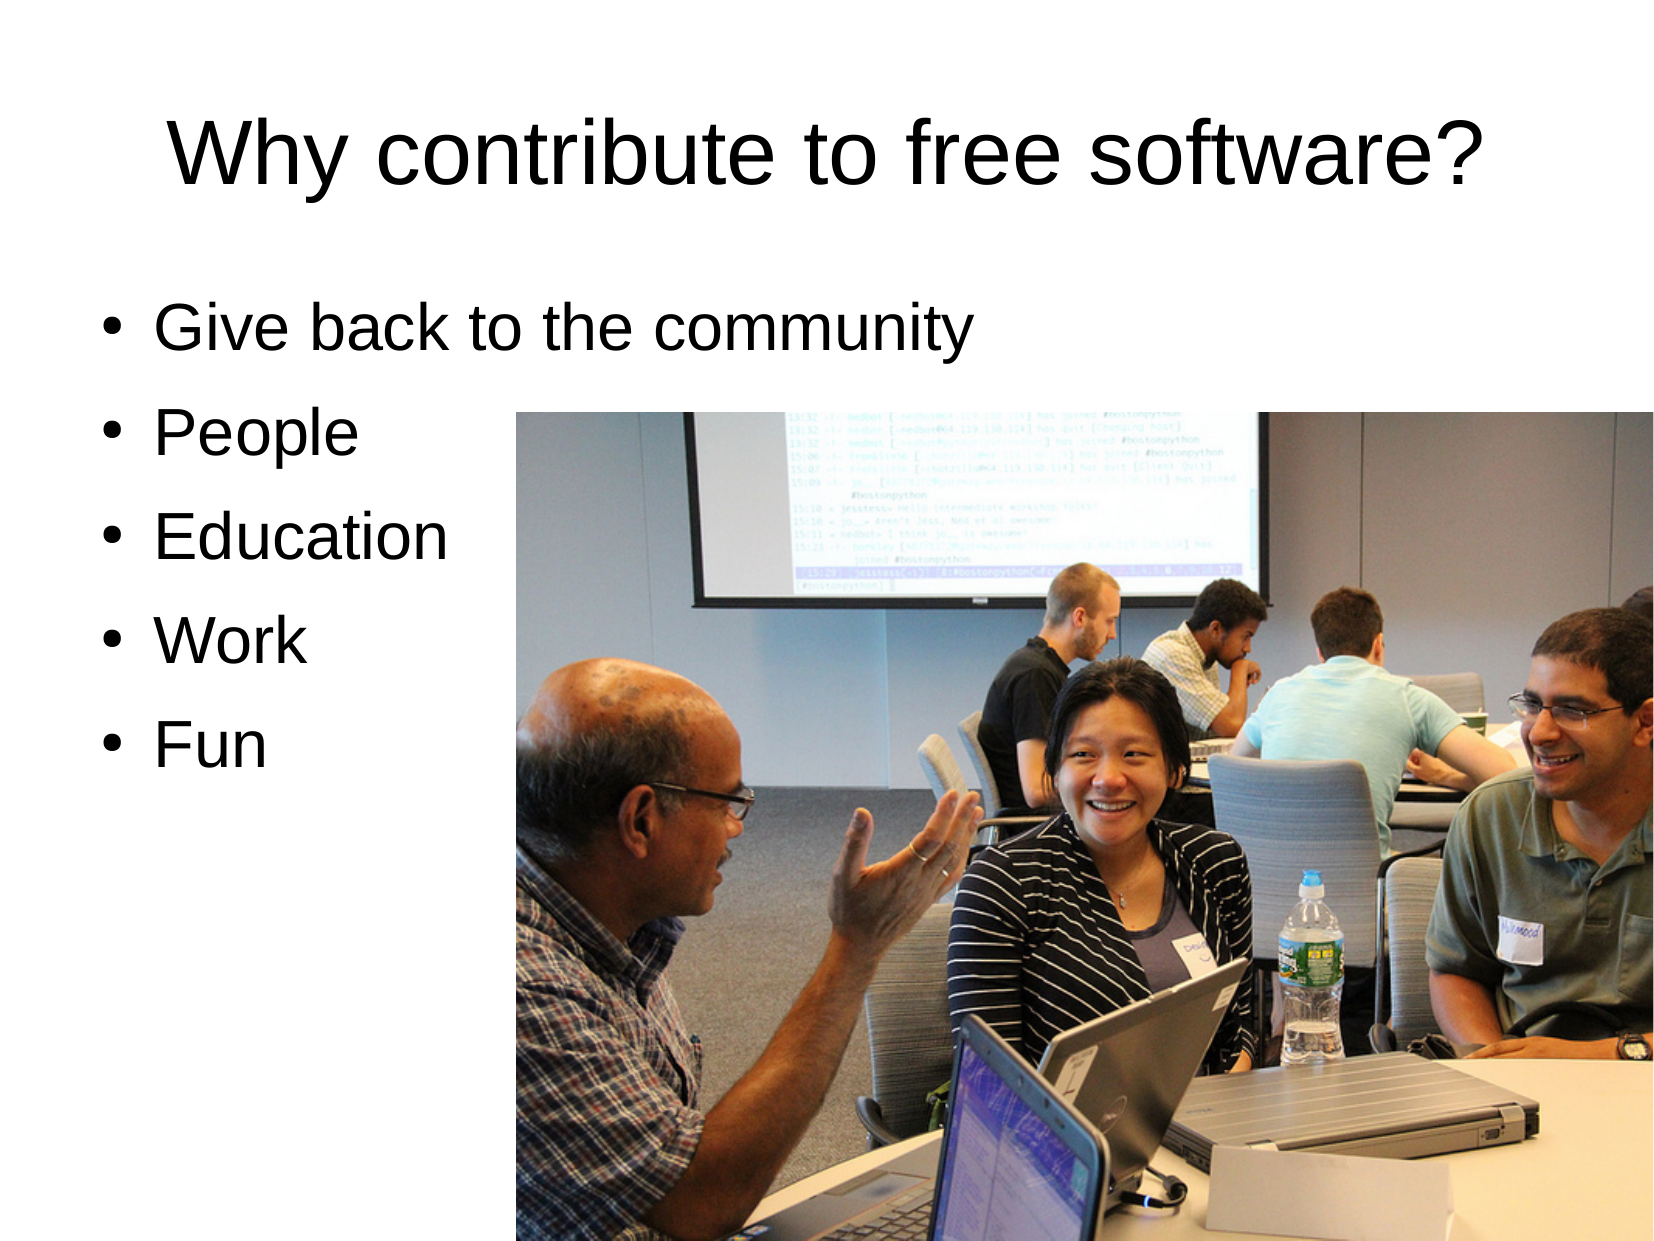

# Why contribute to free software?
Give back to the community
People
Education
Work
Fun